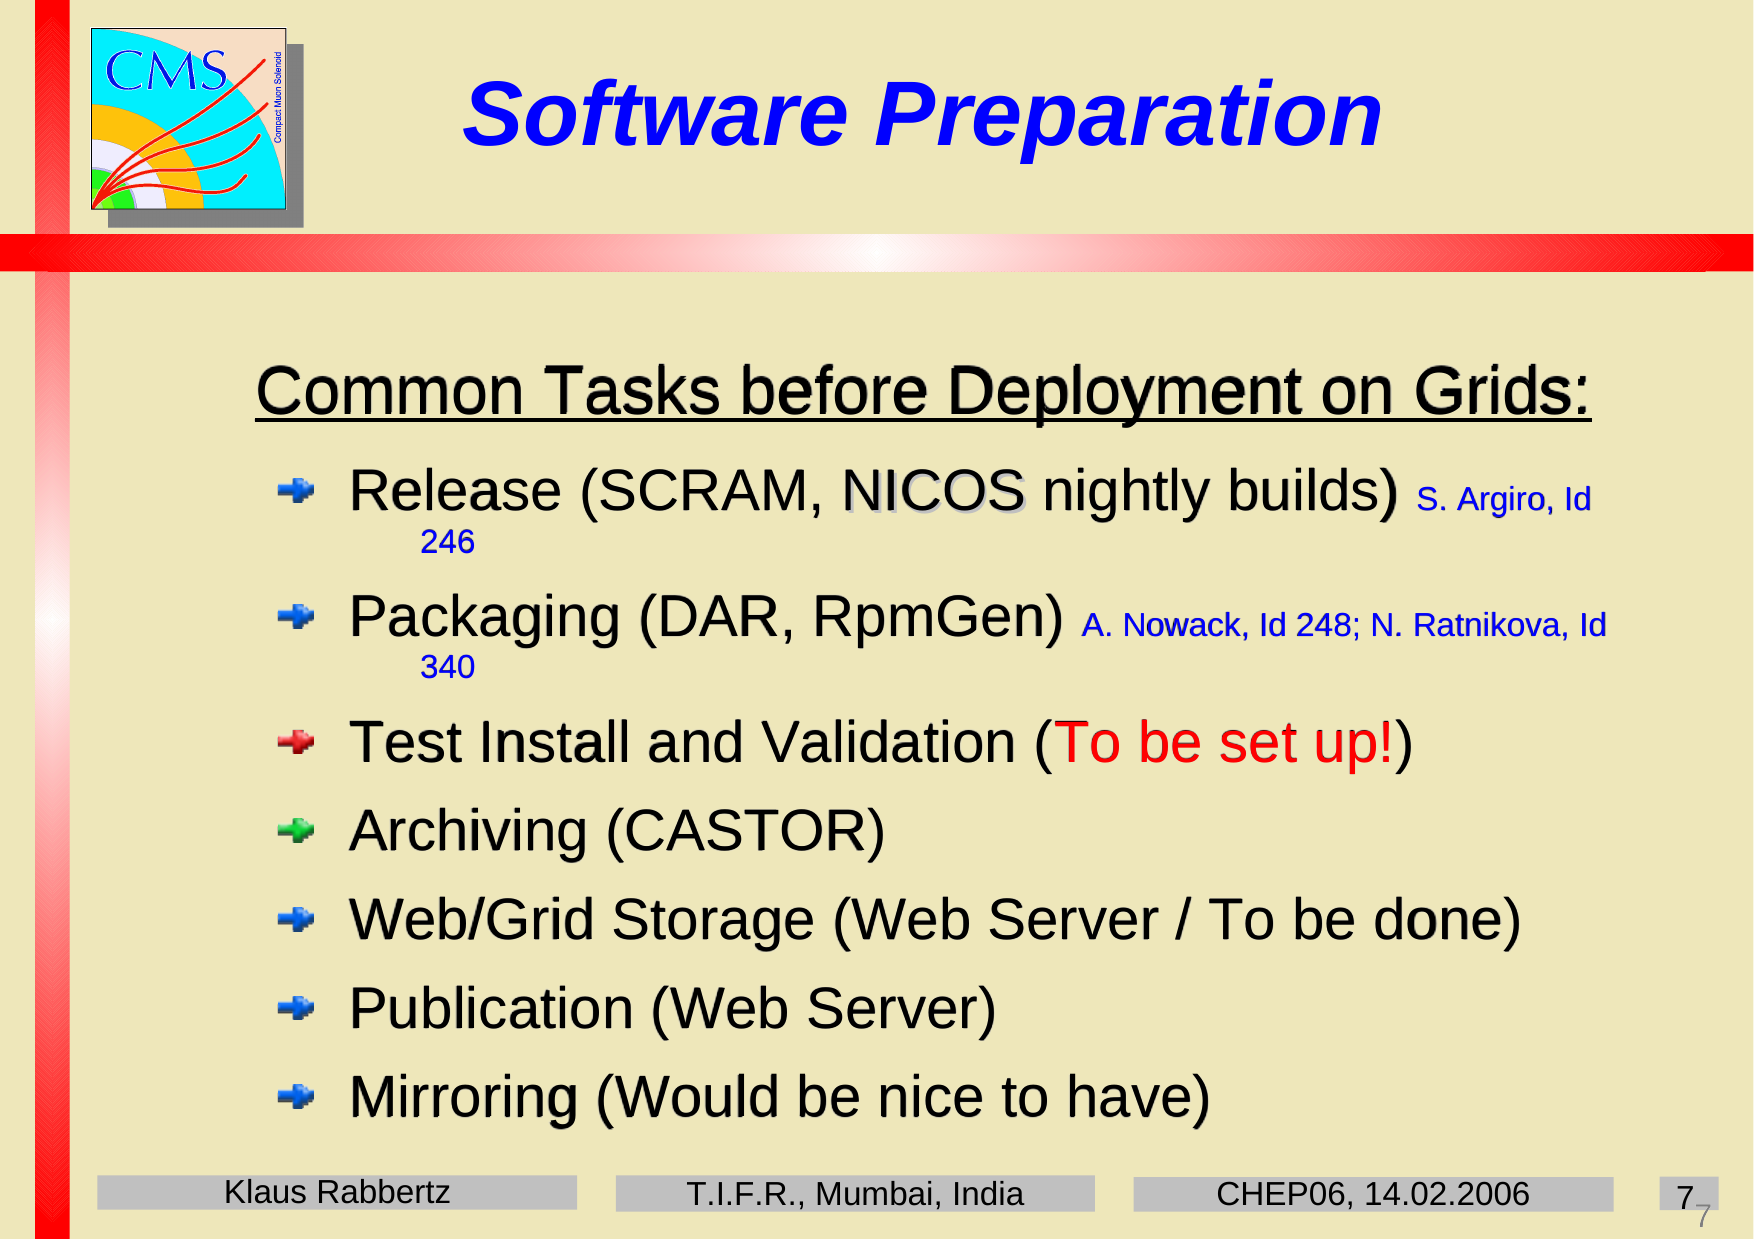

# Software Preparation
Common Tasks before Deployment on Grids:
Release (SCRAM, NICOS nightly builds) S. Argiro, Id 246
Packaging (DAR, RpmGen) A. Nowack, Id 248; N. Ratnikova, Id 340
Test Install and Validation (To be set up!)
Archiving (CASTOR)
Web/Grid Storage (Web Server / To be done)
Publication (Web Server)
Mirroring (Would be nice to have)